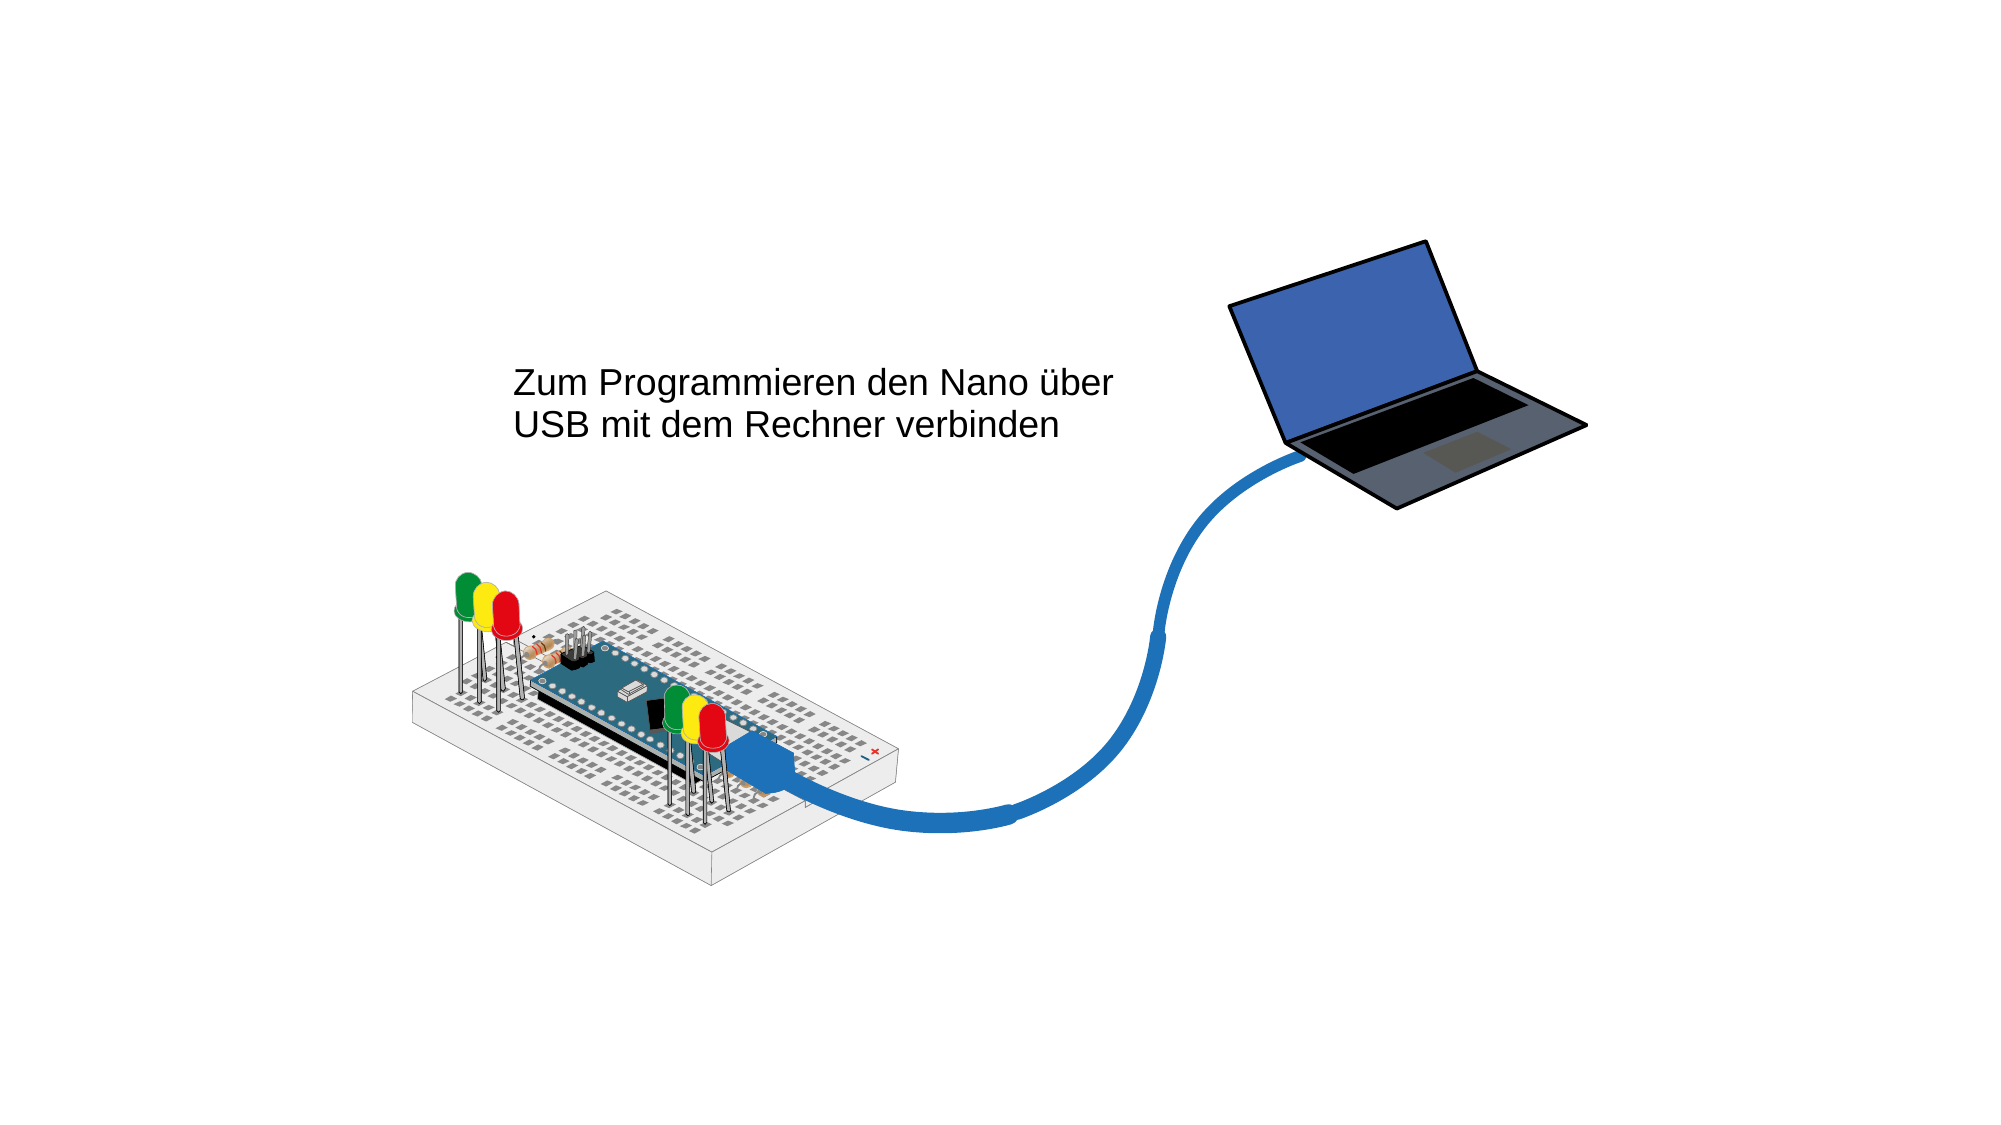

Zum Programmieren den Nano über
USB mit dem Rechner verbinden